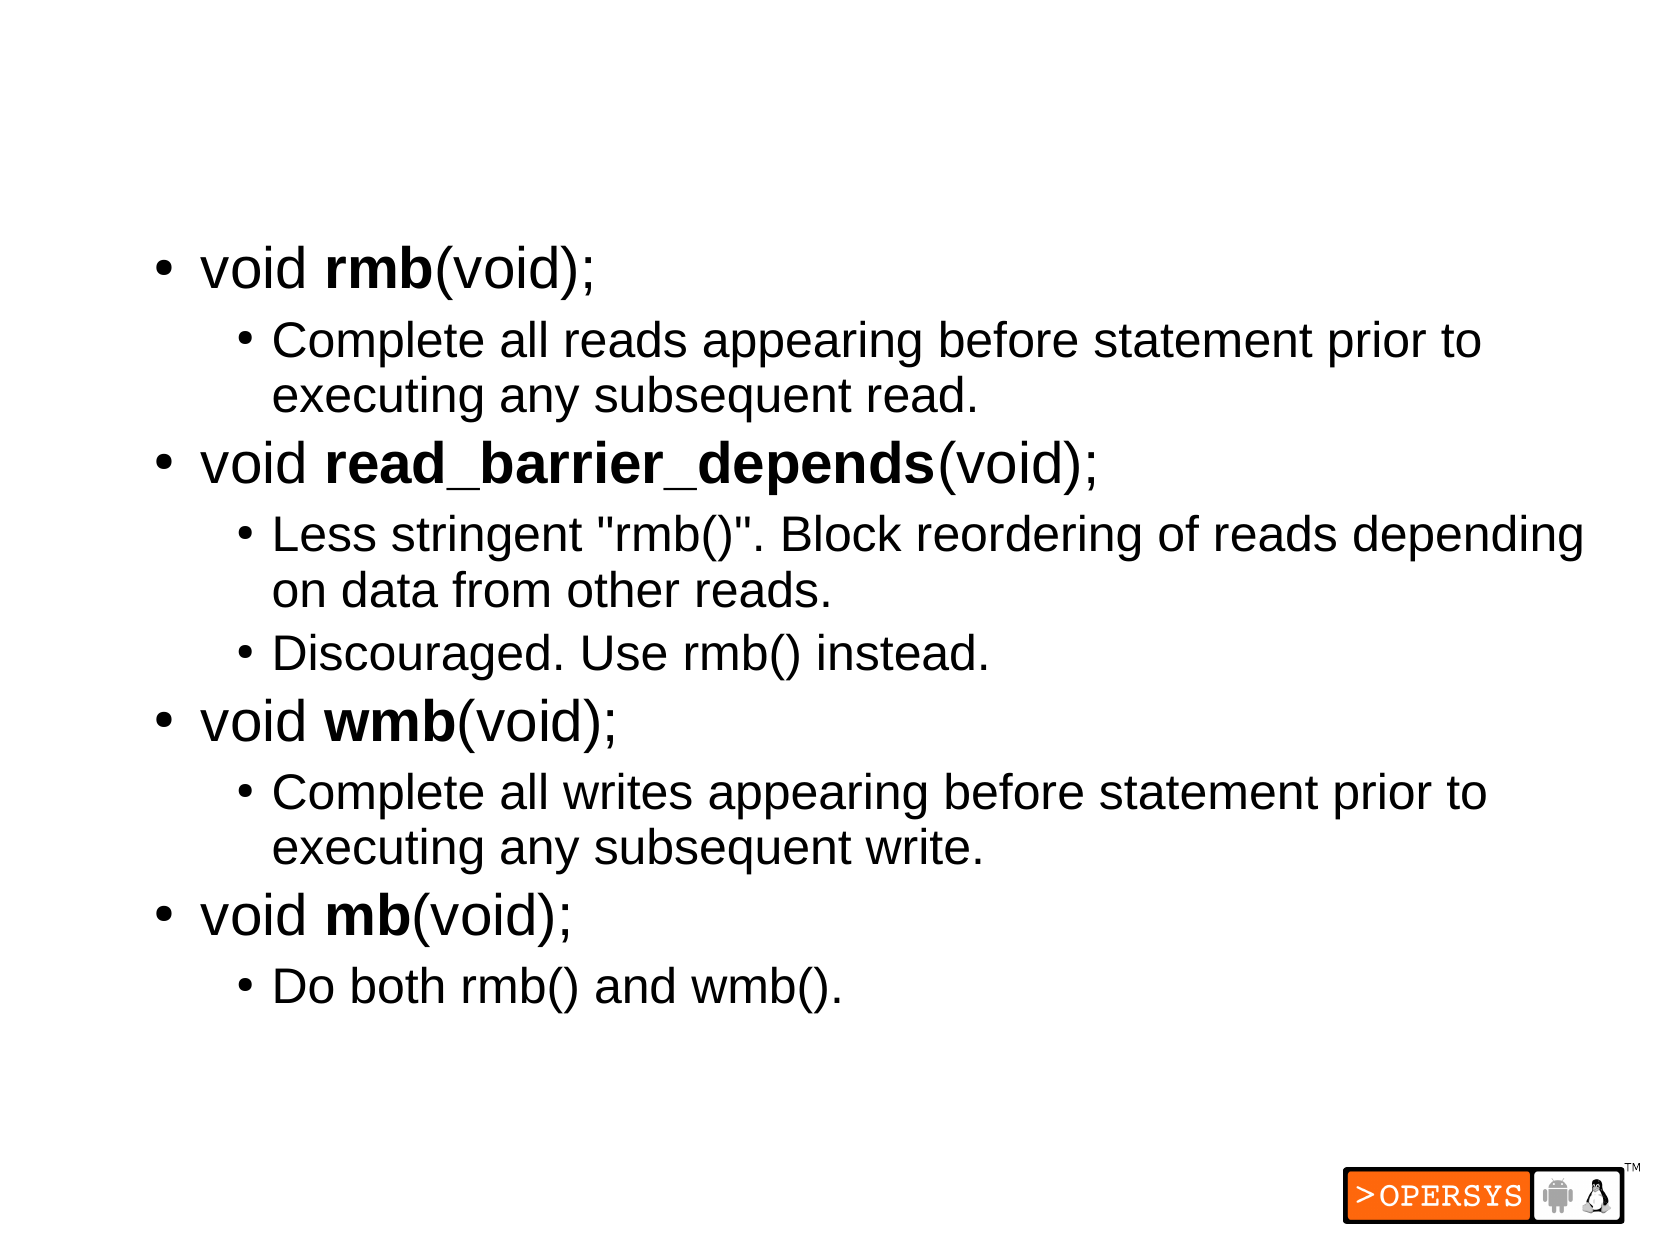

# void rmb(void);
Complete all reads appearing before statement prior to executing any subsequent read.
void read_barrier_depends(void);
Less stringent "rmb()". Block reordering of reads depending on data from other reads.
Discouraged. Use rmb() instead.
void wmb(void);
Complete all writes appearing before statement prior to executing any subsequent write.
void mb(void);
Do both rmb() and wmb().